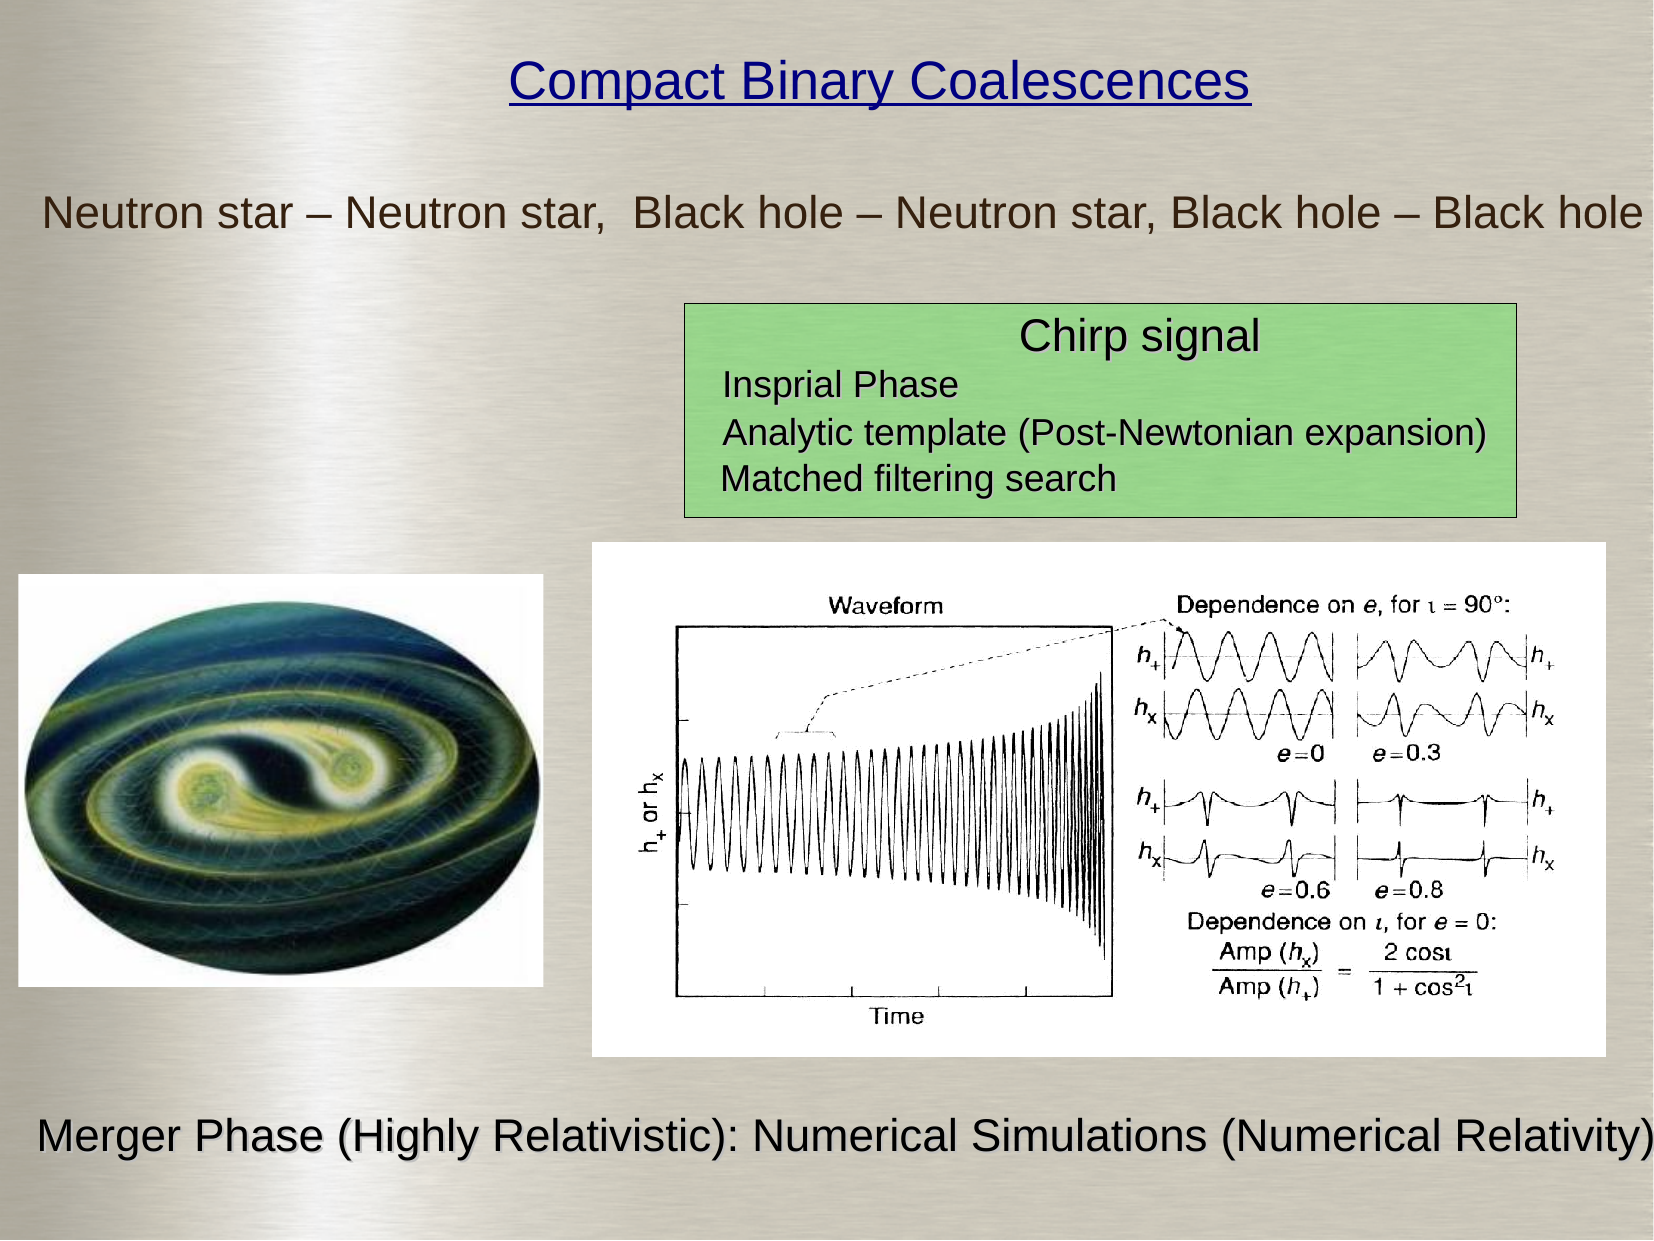

Compact Binary Coalescences
Neutron star – Neutron star, Black hole – Neutron star, Black hole – Black hole
Chirp signal
Insprial Phase
Analytic template (Post-Newtonian expansion)
Matched filtering search
Merger Phase (Highly Relativistic): Numerical Simulations (Numerical Relativity)